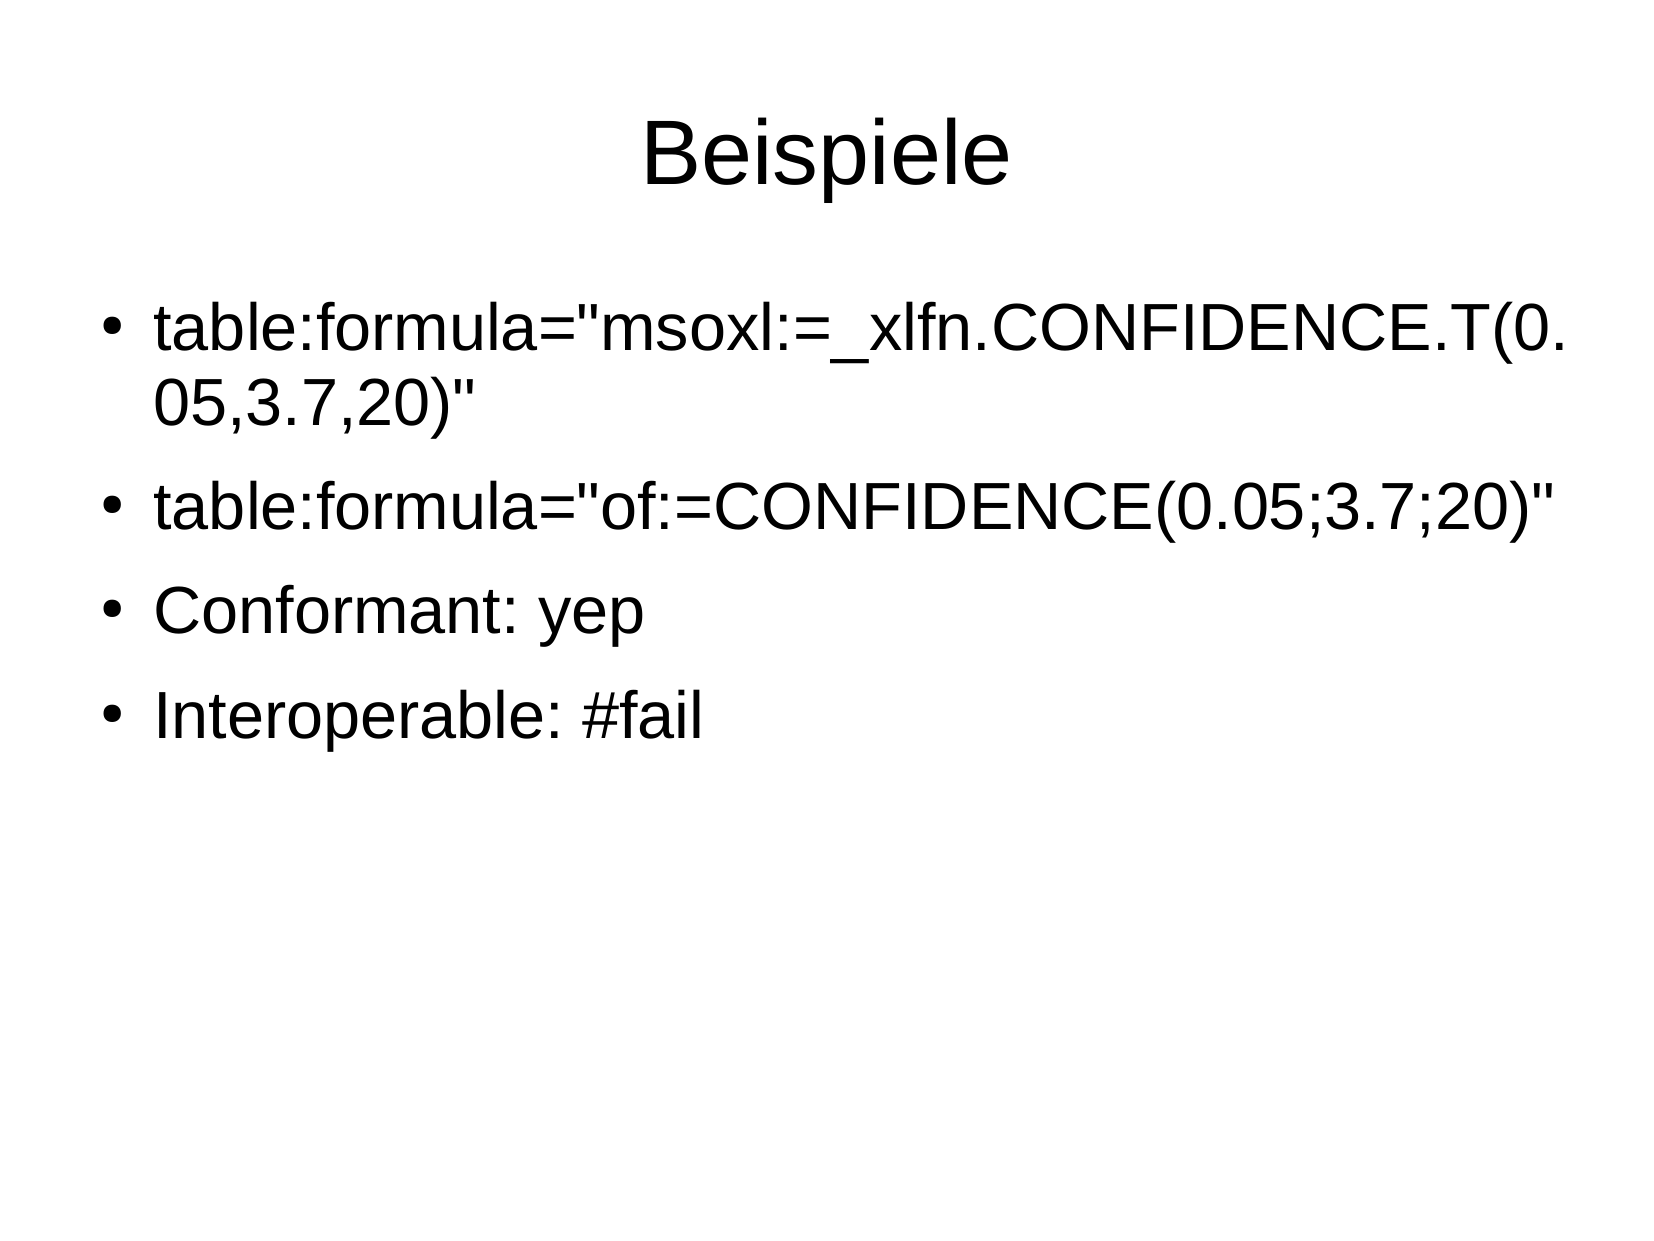

# Beispiele
table:formula="msoxl:=_xlfn.CONFIDENCE.T(0.05,3.7,20)"
table:formula="of:=CONFIDENCE(0.05;3.7;20)"
Conformant: yep
Interoperable: #fail